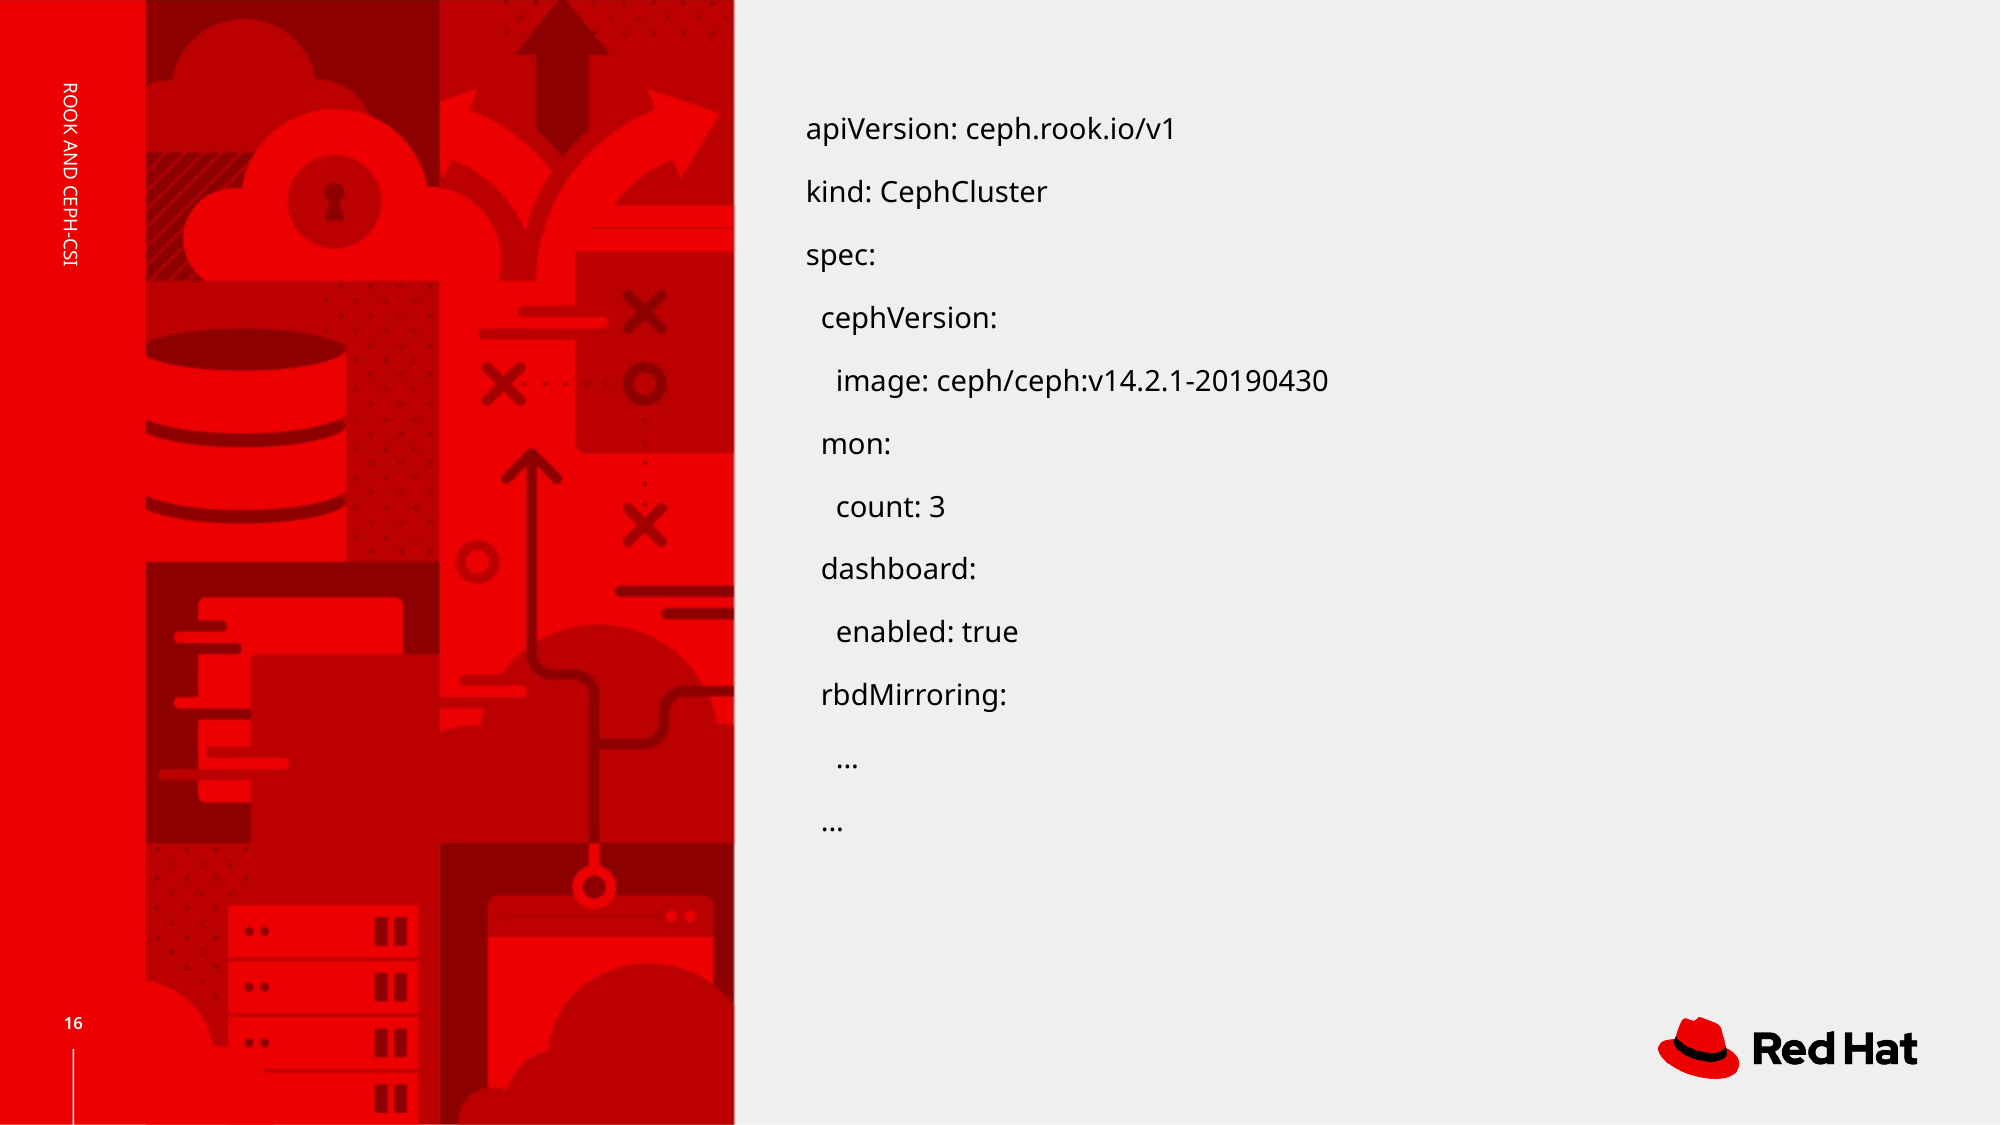

#
apiVersion: ceph.rook.io/v1
kind: CephCluster
spec:
 cephVersion:
 image: ceph/ceph:v14.2.1-20190430
 mon:
 count: 3
 dashboard:
 enabled: true
 rbdMirroring:
 ...
 ...
ROOK AND CEPH-CSI
16